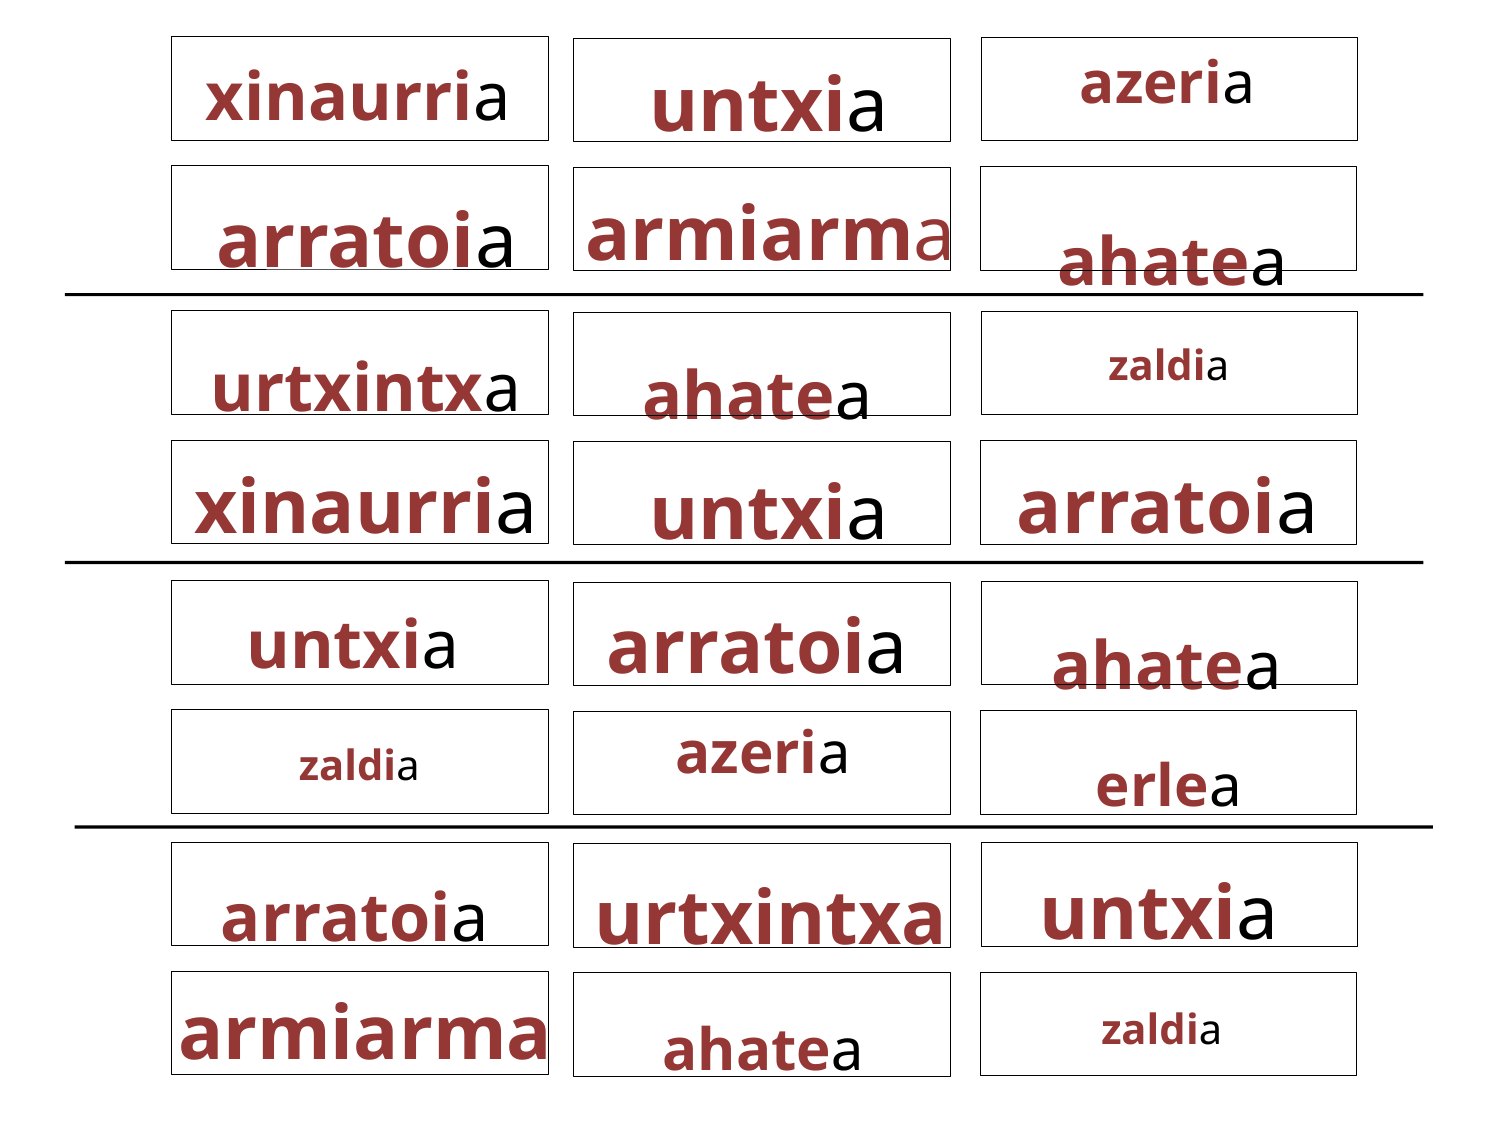

azeria
xinaurria
untxia
armiarma
arratoia
ahatea
zaldia
urtxintxa
ahatea
xinaurria
arratoia
untxia
arratoia
untxia
ahatea
azeria
zaldia
erlea
untxia
urtxintxa
arratoia
armiarma
zaldia
ahatea